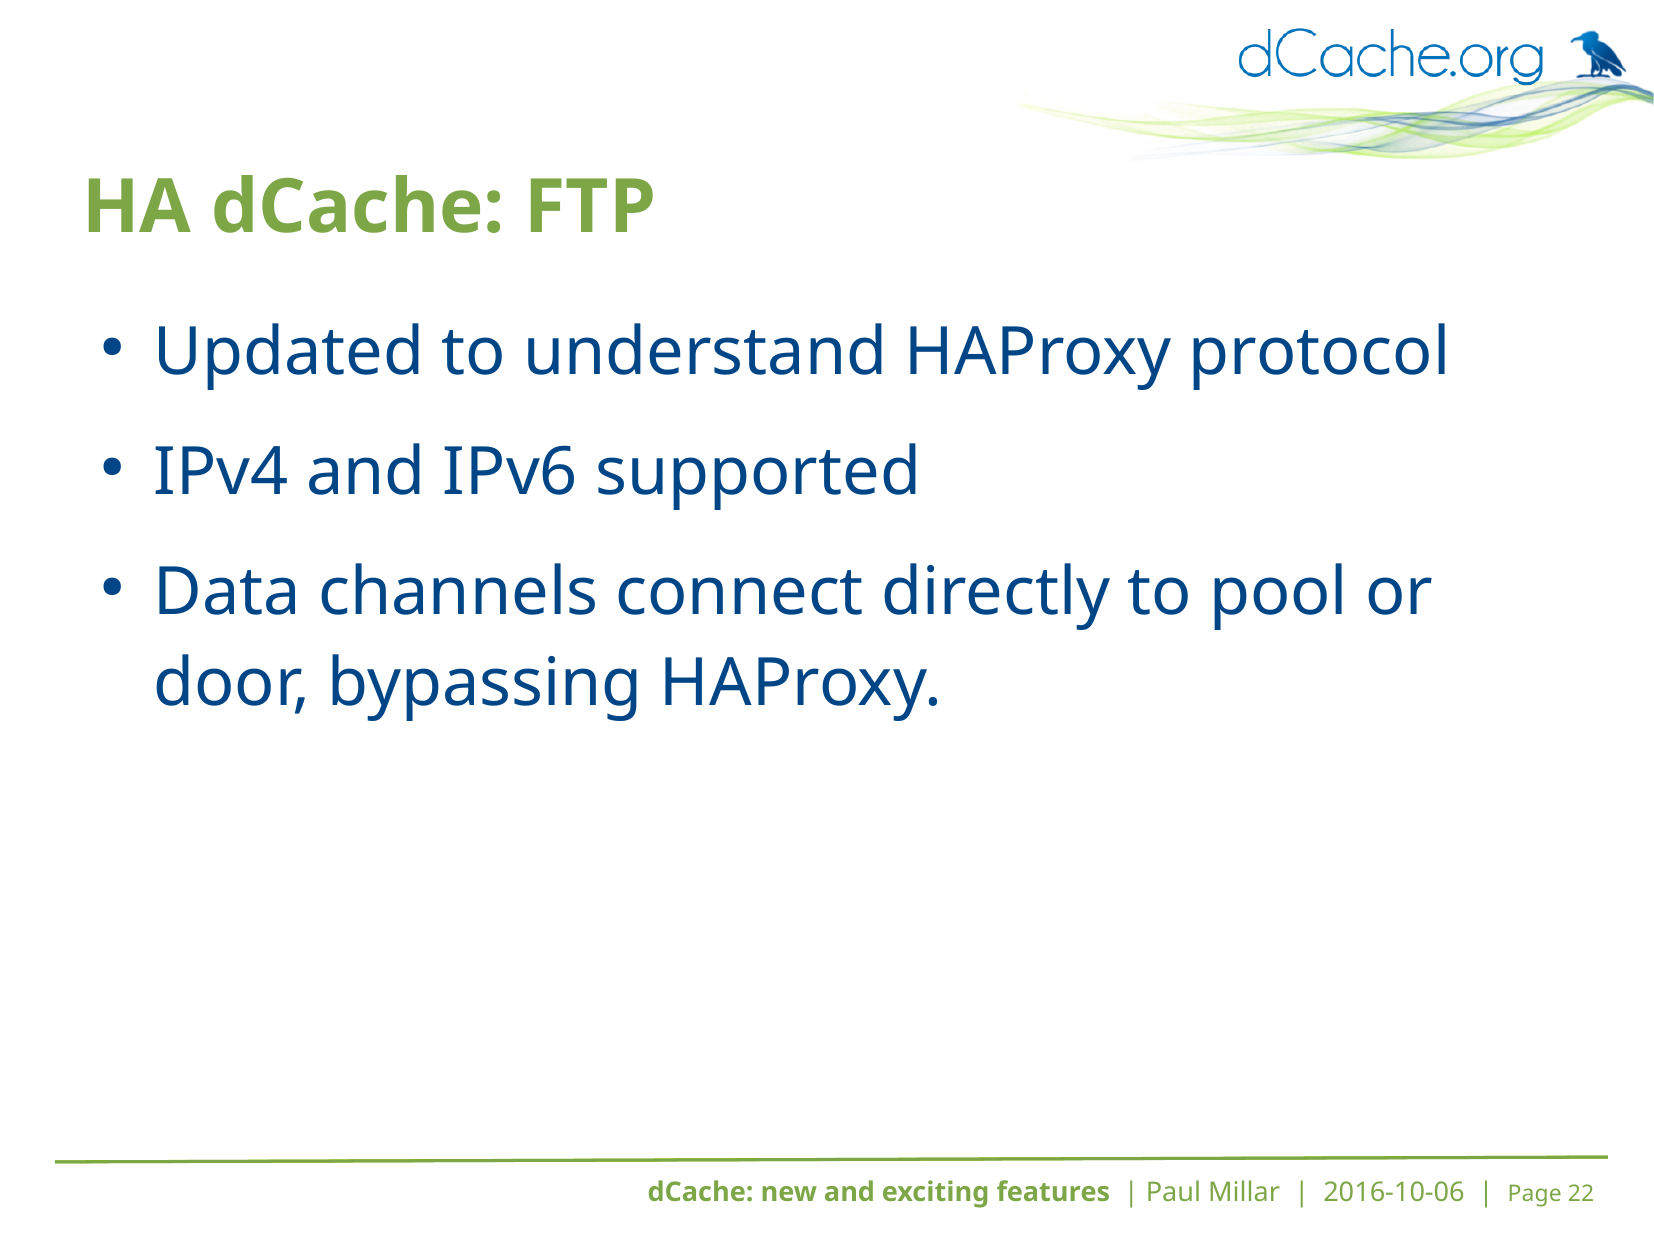

# HA dCache: FTP
Updated to understand HAProxy protocol
IPv4 and IPv6 supported
Data channels connect directly to pool or door, bypassing HAProxy.
22